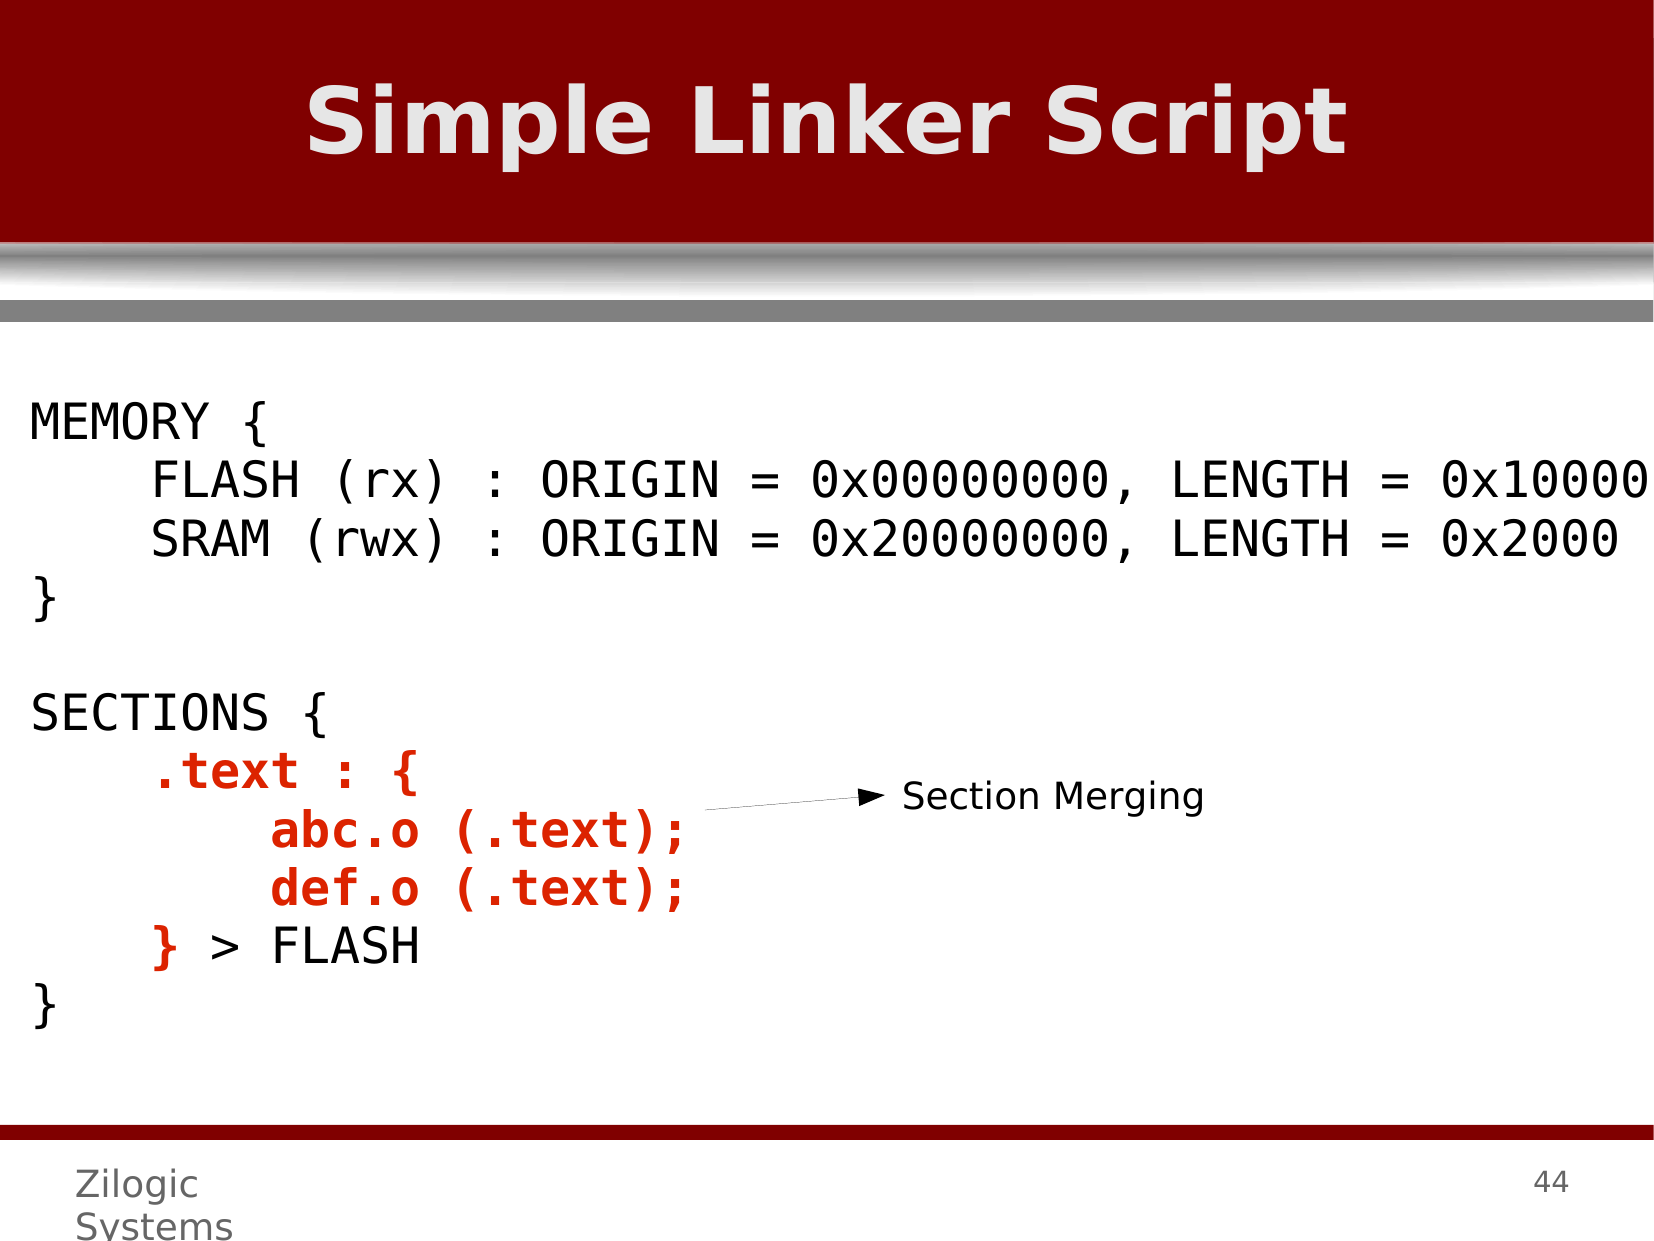

# Simple Linker Script
MEMORY {
 FLASH (rx) : ORIGIN = 0x00000000, LENGTH = 0x10000
 SRAM (rwx) : ORIGIN = 0x20000000, LENGTH = 0x2000
}
SECTIONS {
 .text : {
 abc.o (.text);
 def.o (.text);
 } > FLASH
}
Section Merging
44